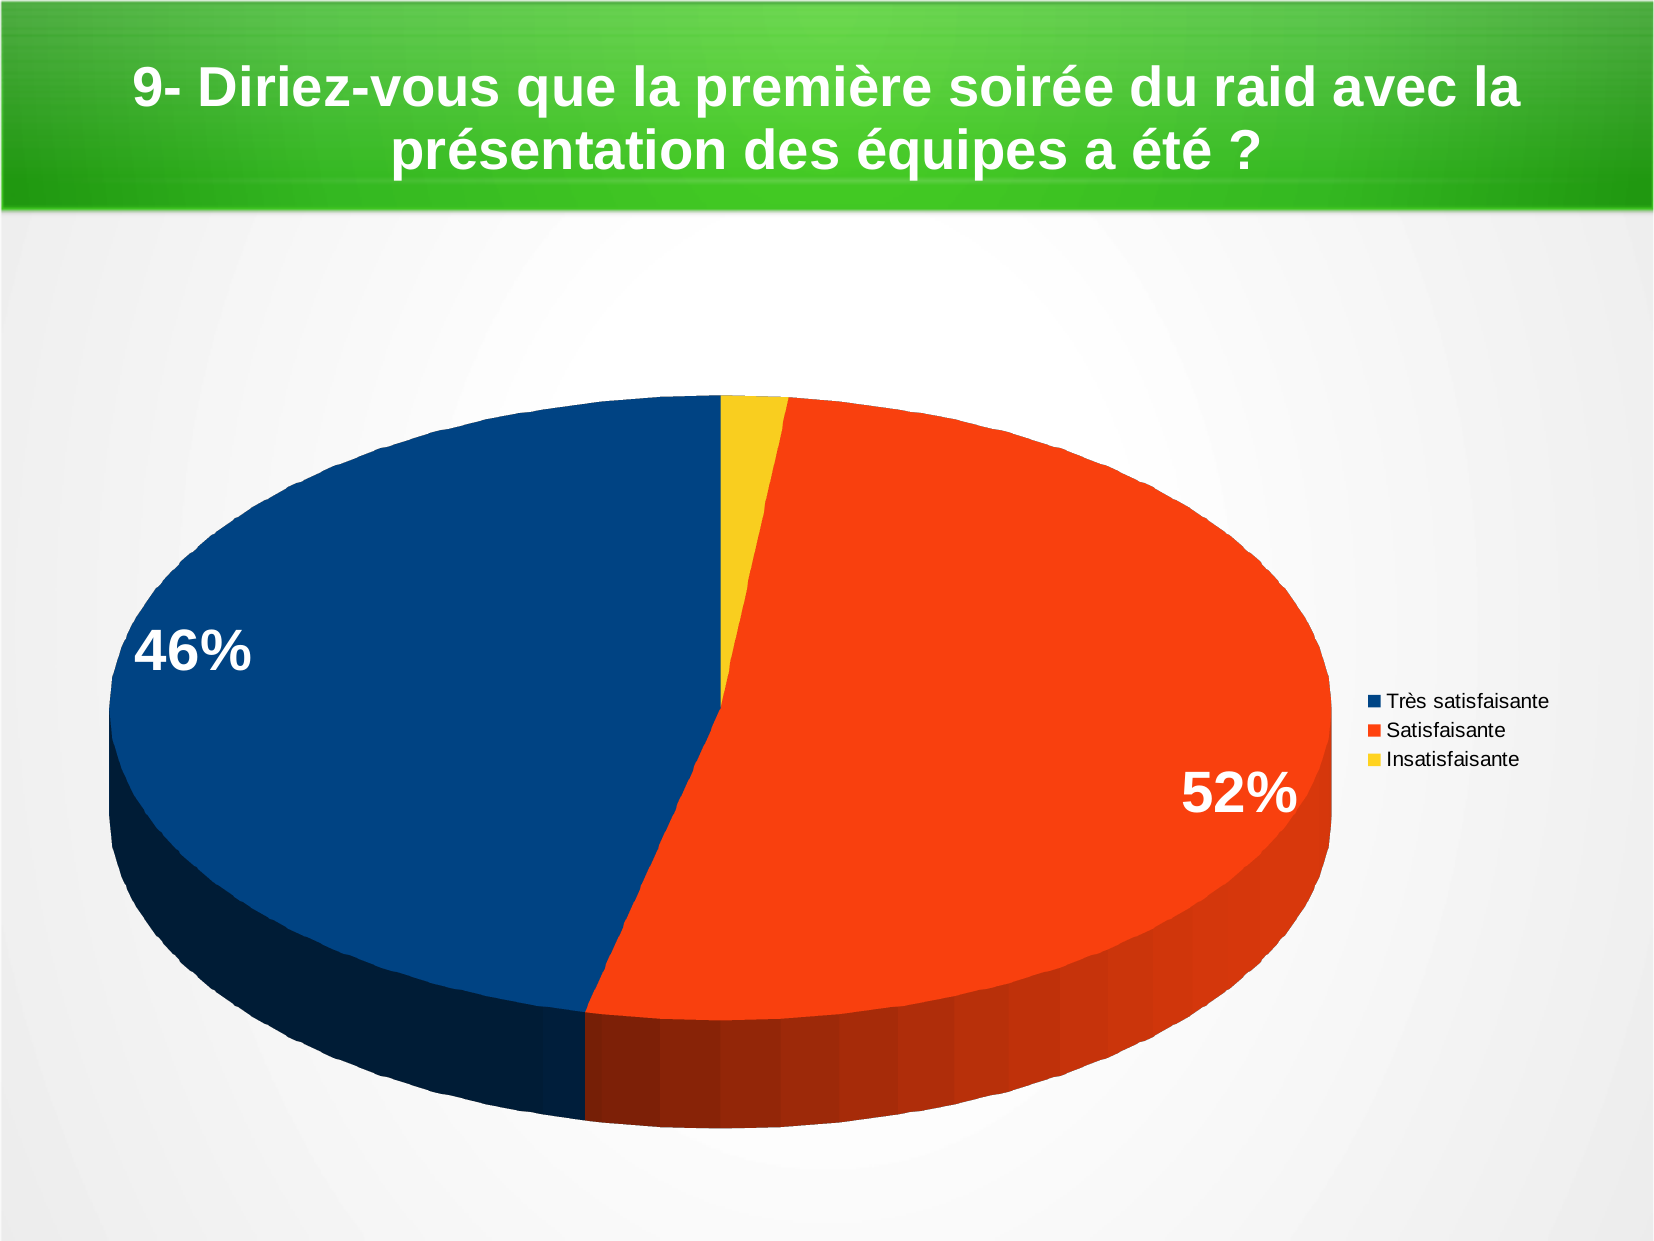

# 9- Diriez-vous que la première soirée du raid avec la présentation des équipes a été ?
[unsupported chart]